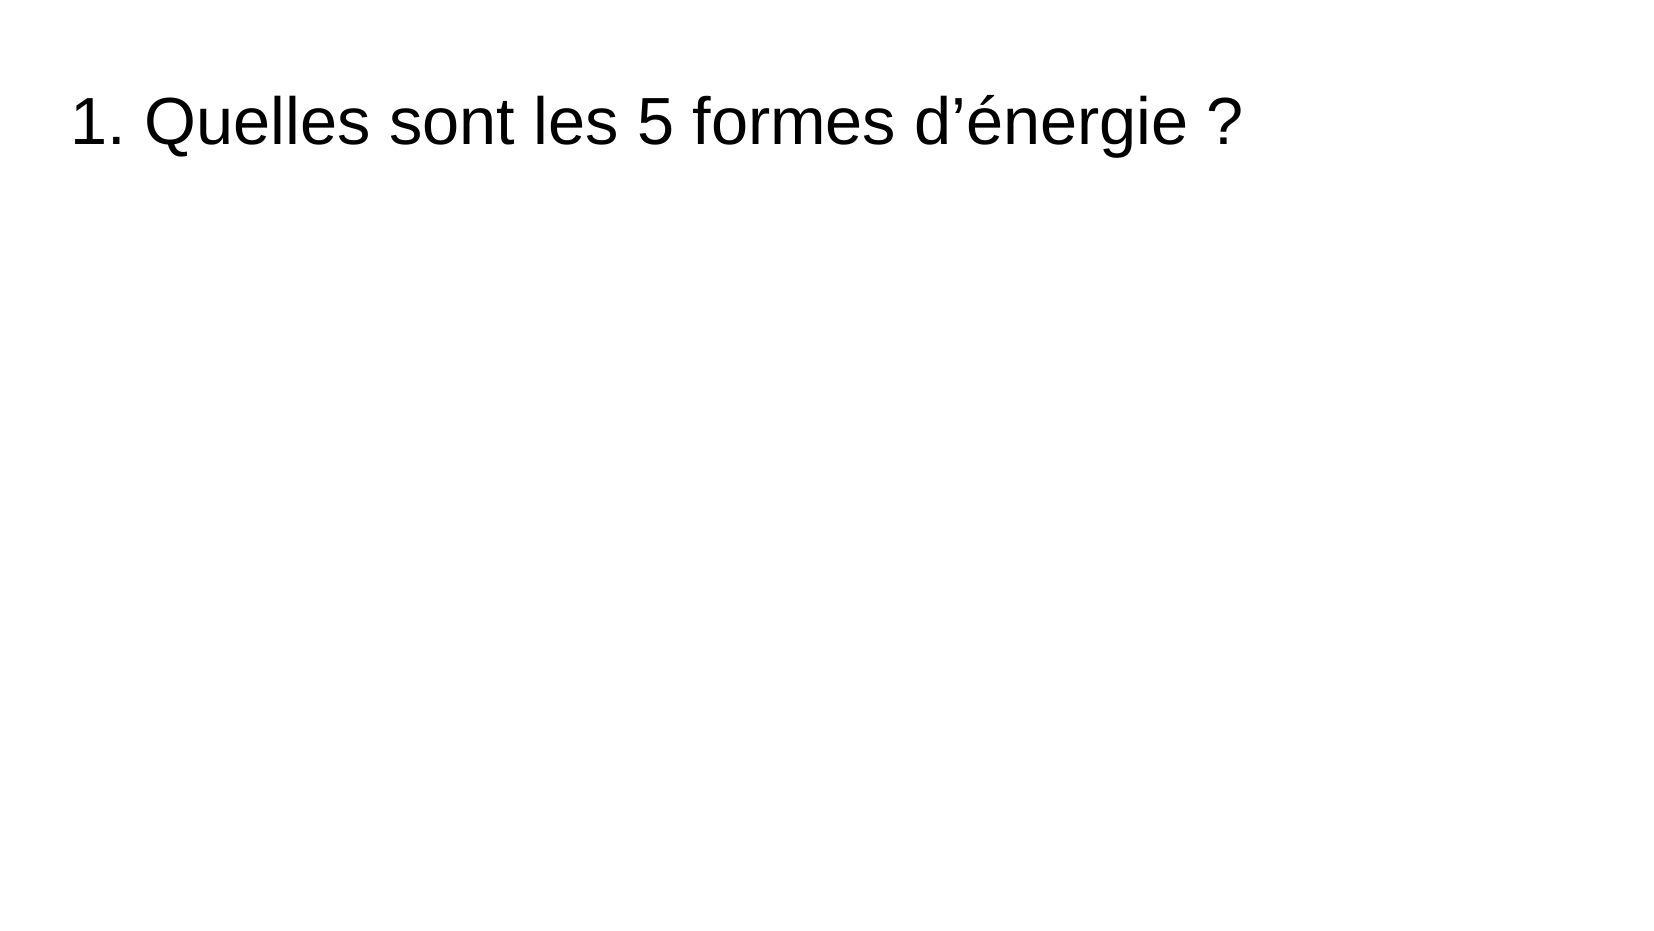

# 1. Quelles sont les 5 formes d’énergie ?